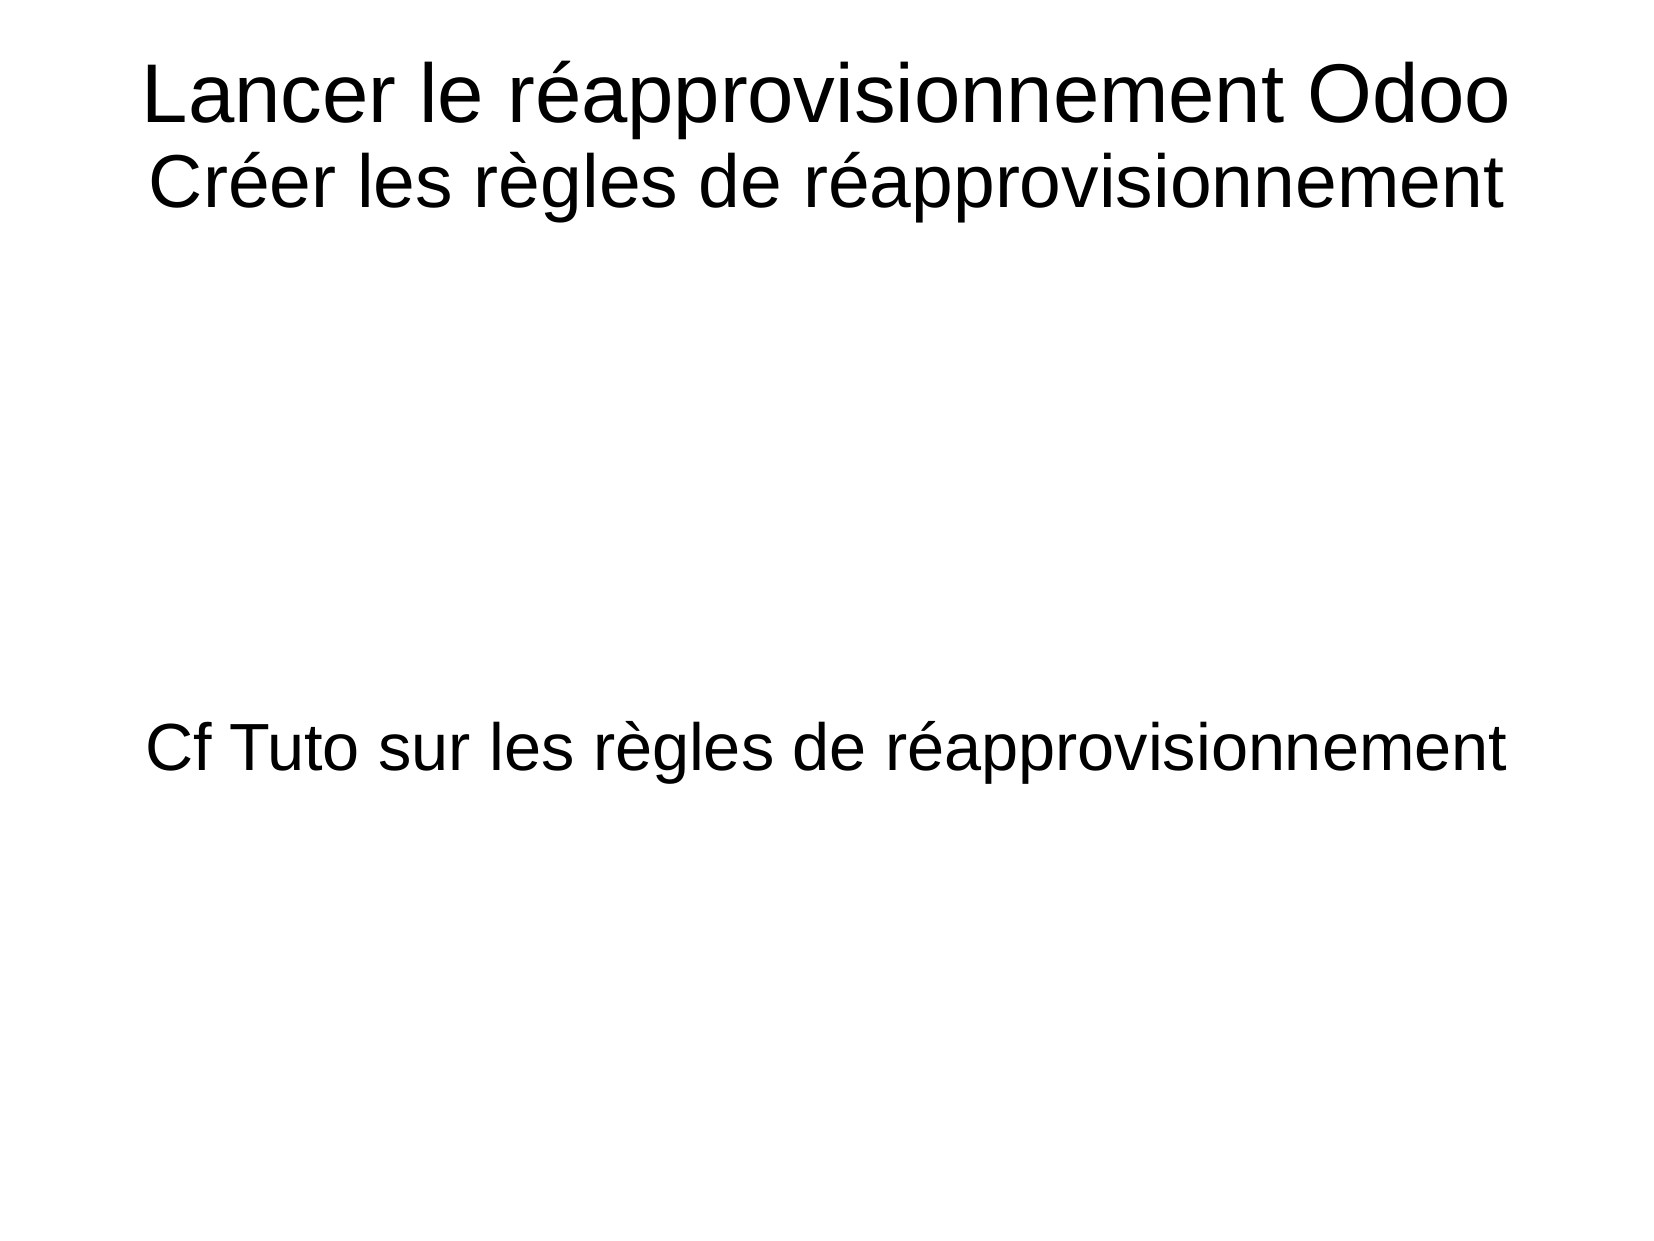

# Lancer le réapprovisionnement Odoo Créer les règles de réapprovisionnement
Cf Tuto sur les règles de réapprovisionnement